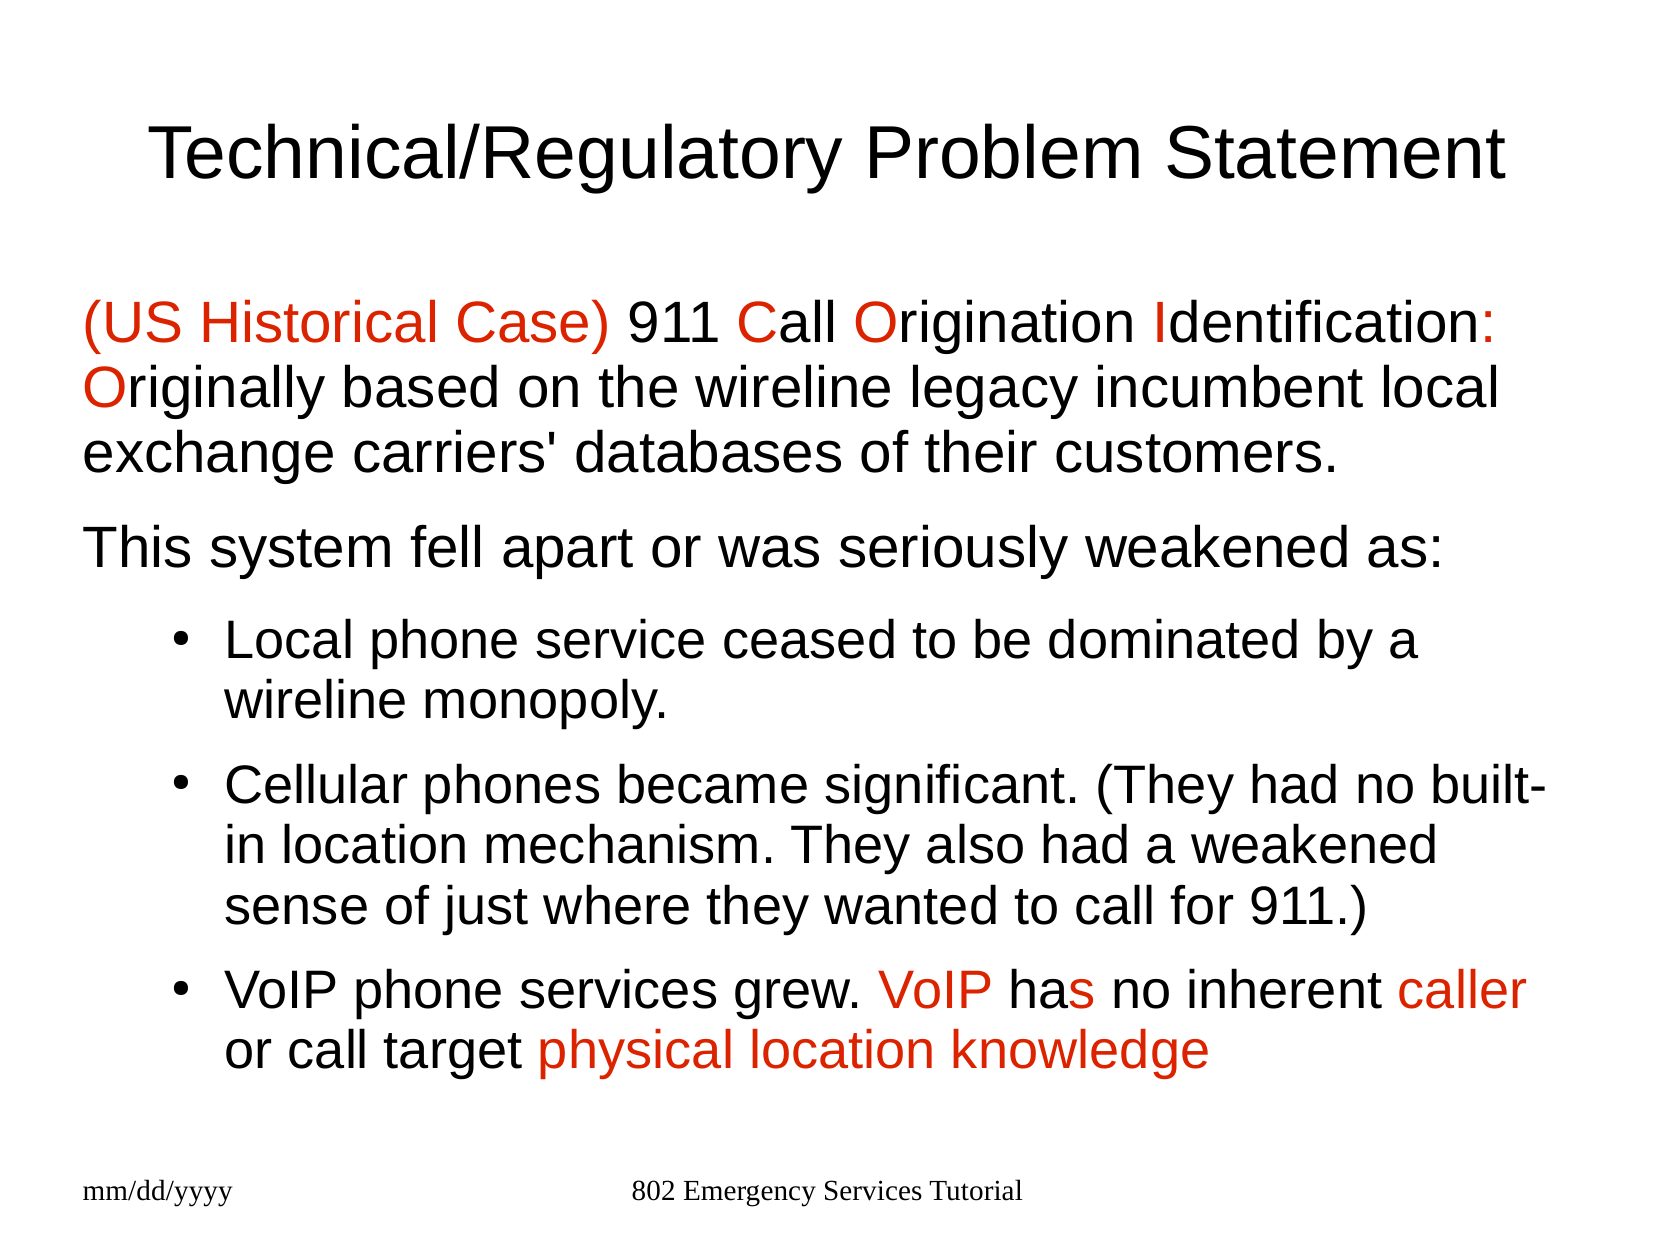

# Technical/Regulatory Problem Statement
(US Historical Case) 911 Call Origination Identification:	Originally based on the wireline legacy incumbent local exchange carriers' databases of their customers.
This system fell apart or was seriously weakened as:
Local phone service ceased to be dominated by a wireline monopoly.
Cellular phones became significant. (They had no built-in location mechanism. They also had a weakened sense of just where they wanted to call for 911.)
VoIP phone services grew. VoIP has no inherent caller or call target physical location knowledge